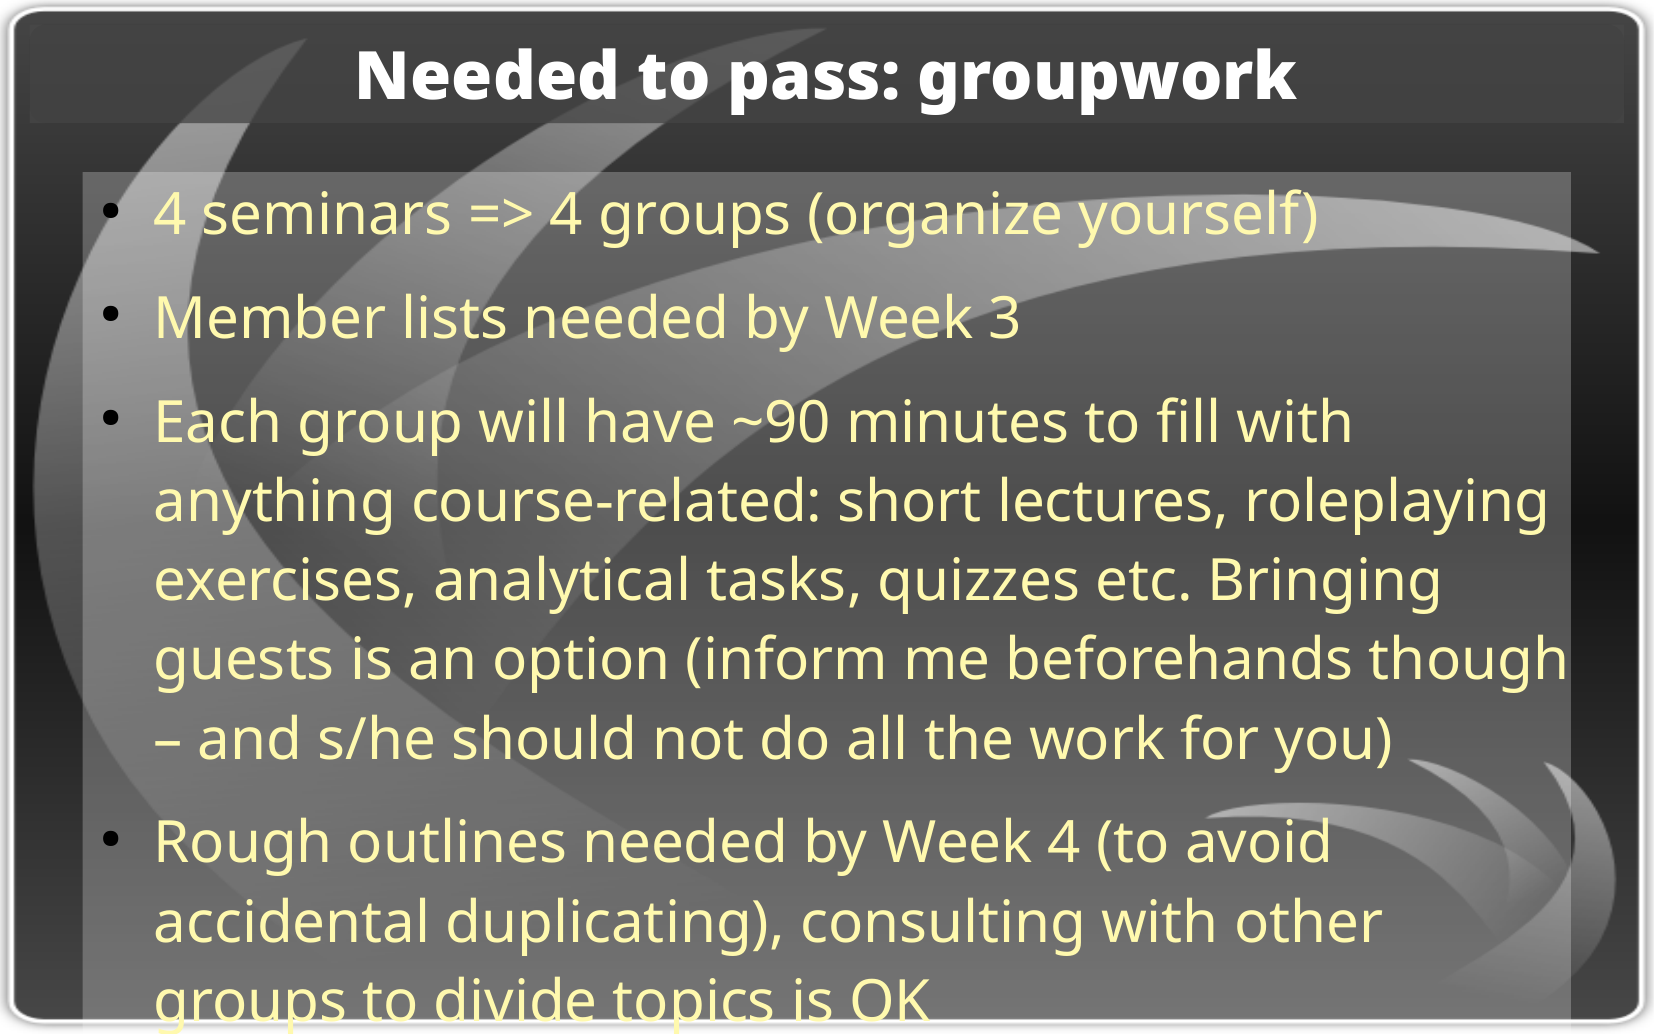

# Needed to pass: groupwork
4 seminars => 4 groups (organize yourself)
Member lists needed by Week 3
Each group will have ~90 minutes to fill with anything course-related: short lectures, roleplaying exercises, analytical tasks, quizzes etc. Bringing guests is an option (inform me beforehands though – and s/he should not do all the work for you)
Rough outlines needed by Week 4 (to avoid accidental duplicating), consulting with other groups to divide topics is OK